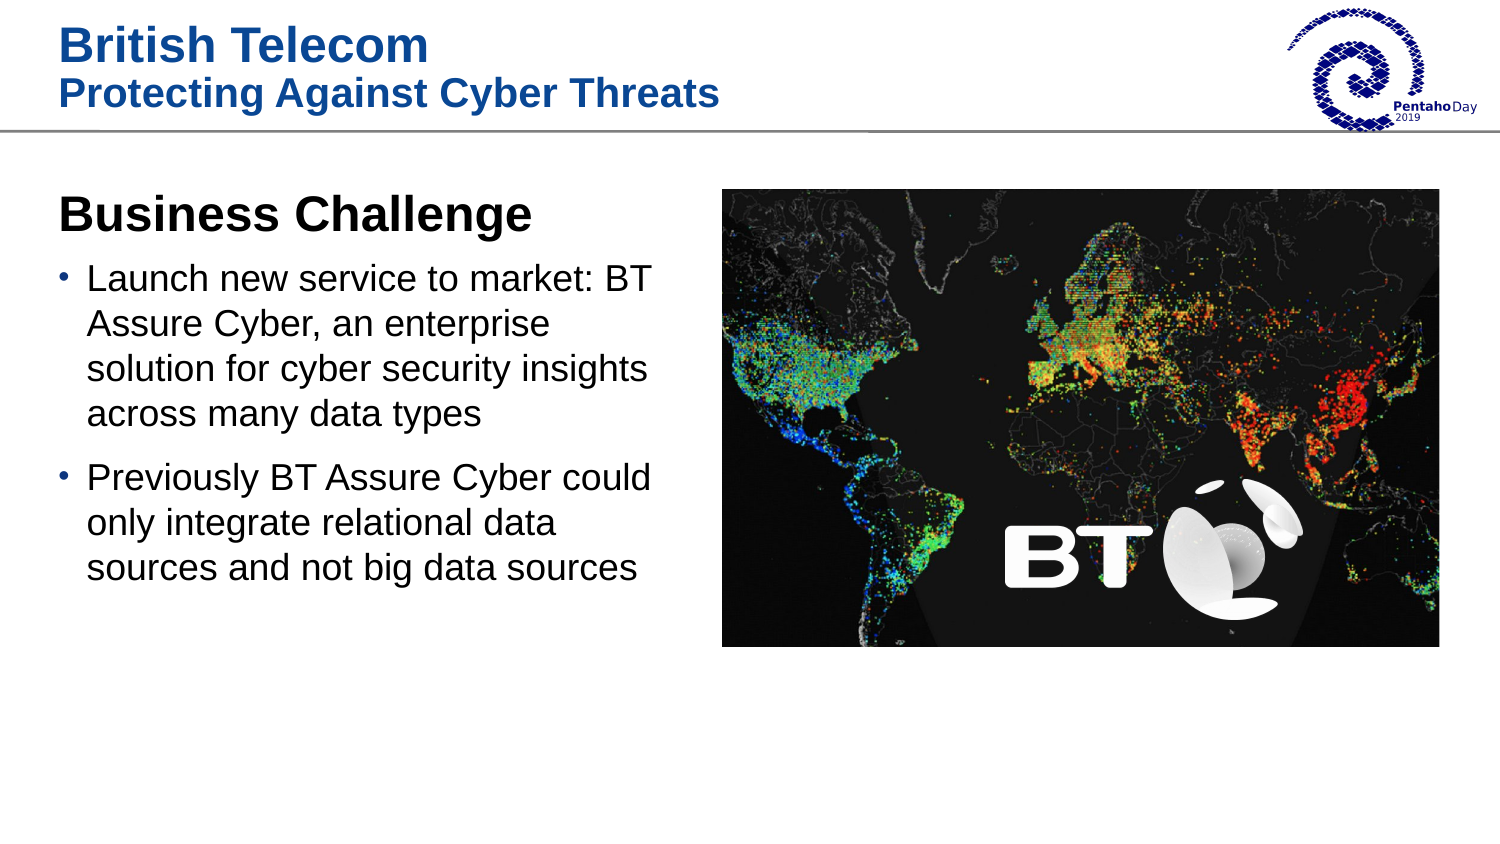

# British Telecom Protecting Against Cyber Threats
Business Challenge
Launch new service to market: BT Assure Cyber, an enterprise solution for cyber security insights across many data types
Previously BT Assure Cyber could only integrate relational data sources and not big data sources